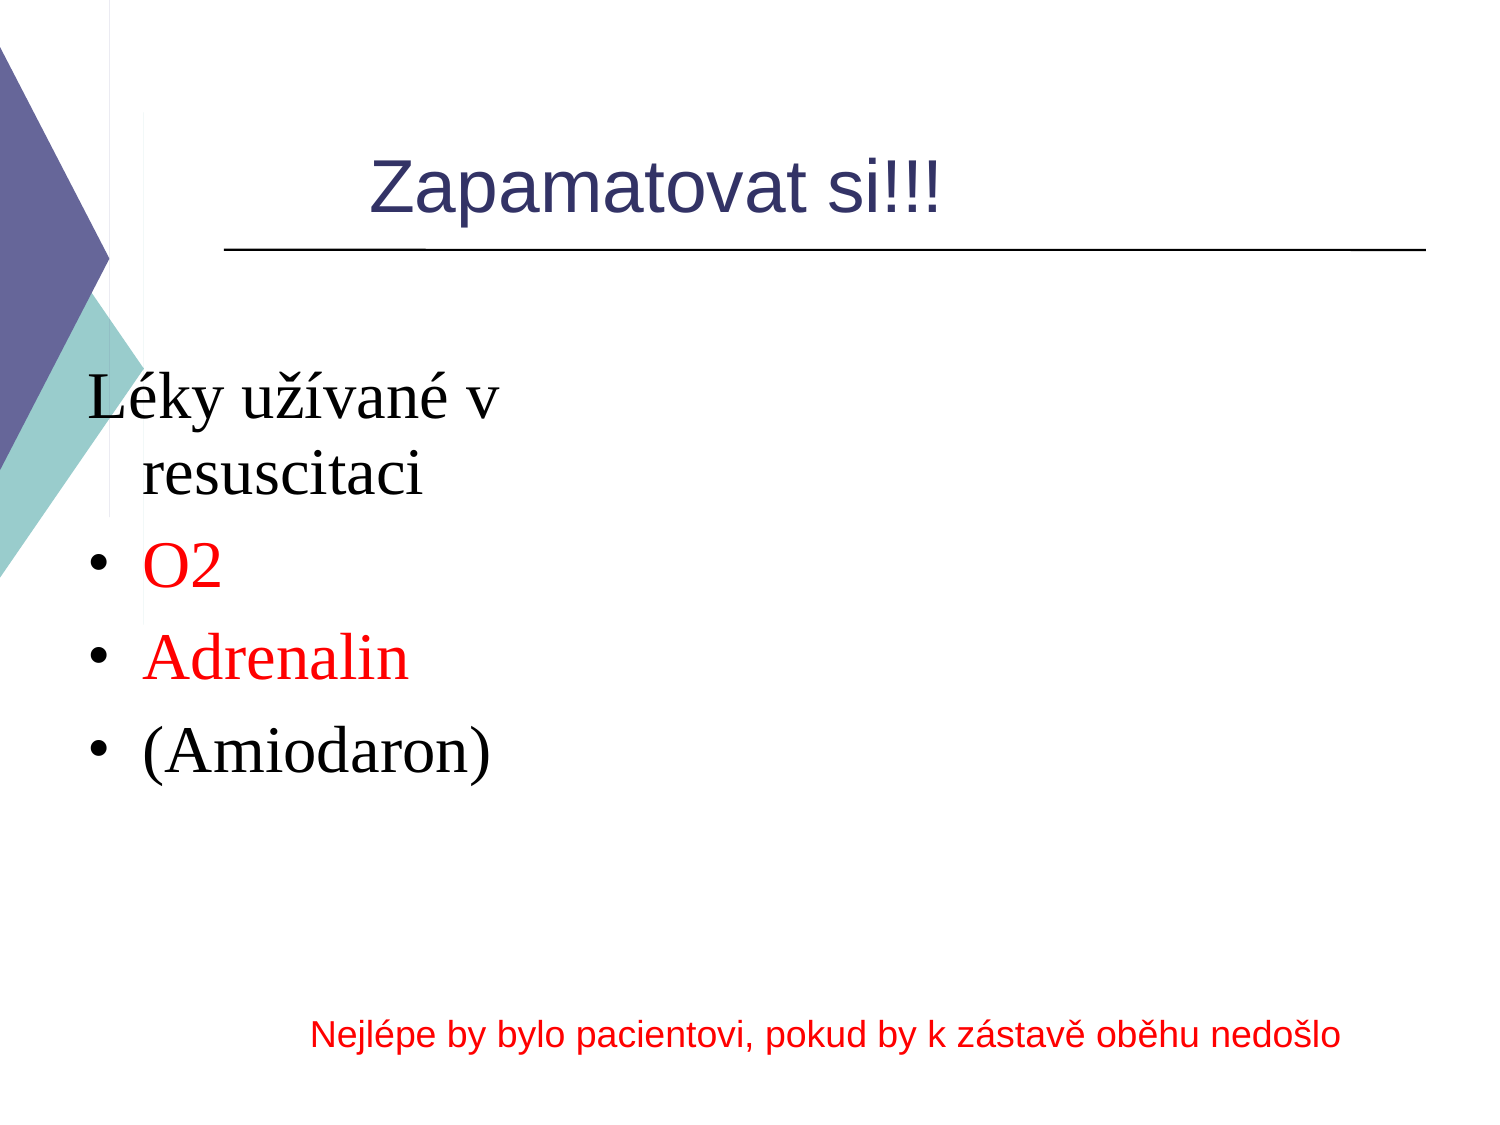

# Zapamatovat si!!!
Léky užívané v resuscitaci
O2
Adrenalin
(Amiodaron)
Nejlépe by bylo pacientovi, pokud by k zástavě oběhu nedošlo